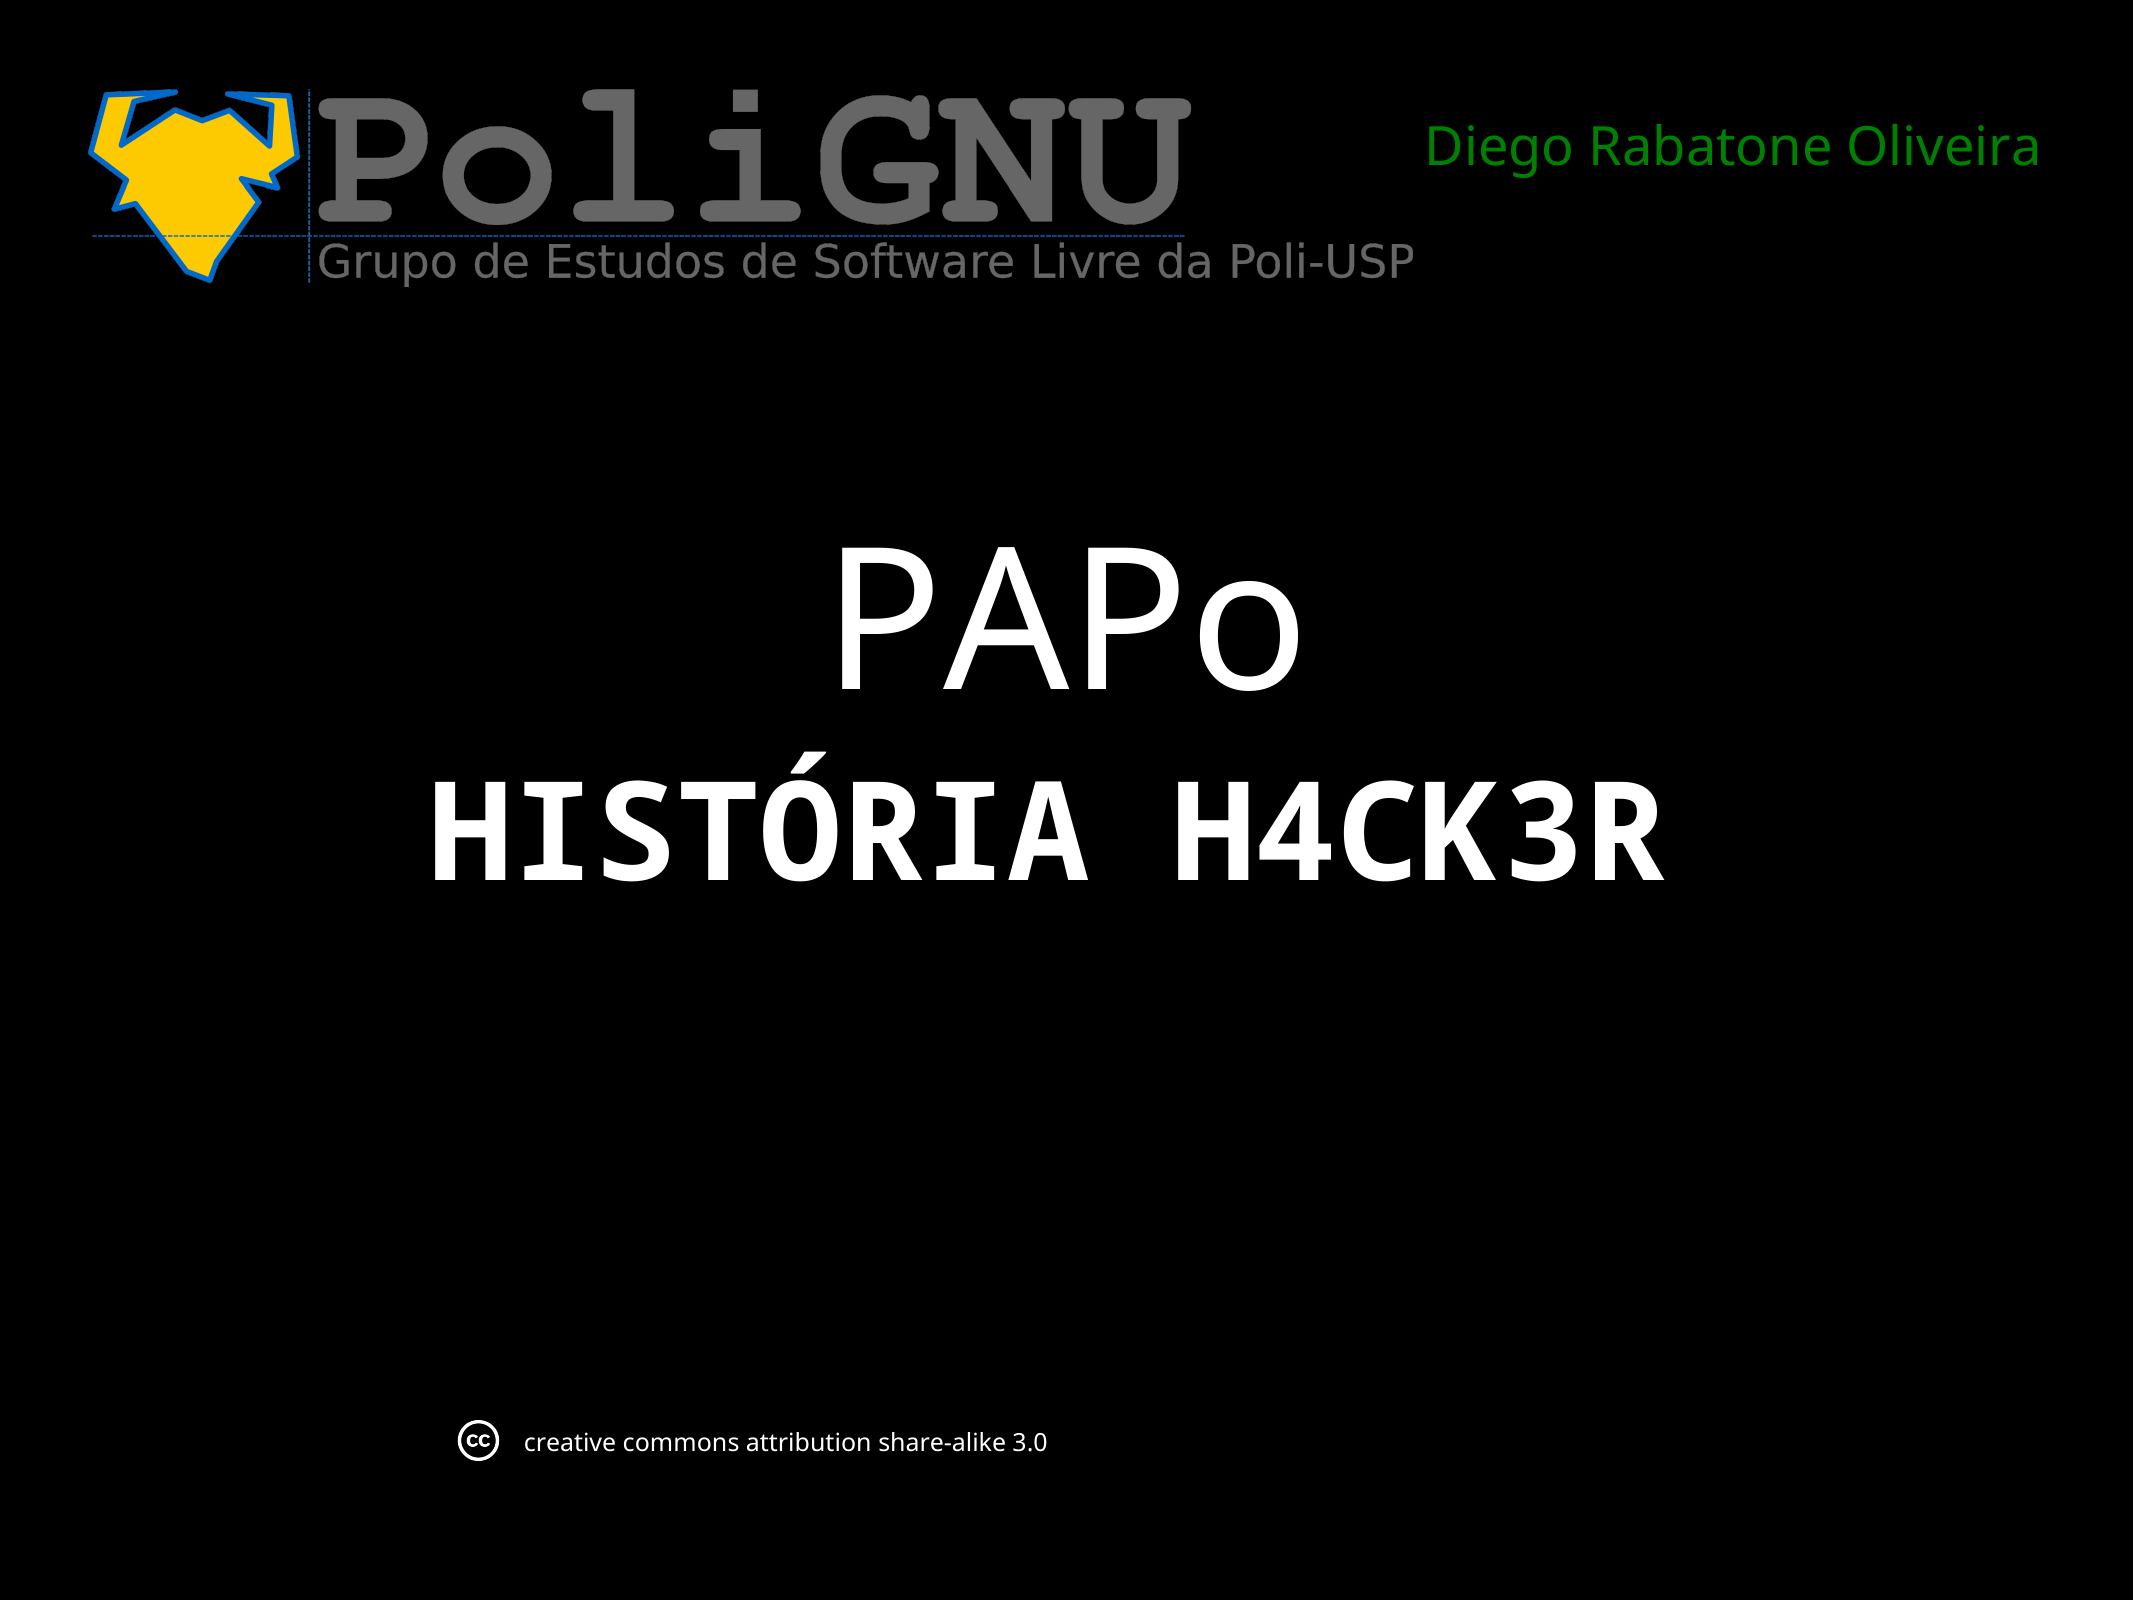

# Diego Rabatone Oliveira
HISTÓRIA H4CK3R
PAPo
creative commons attribution share-alike 3.0